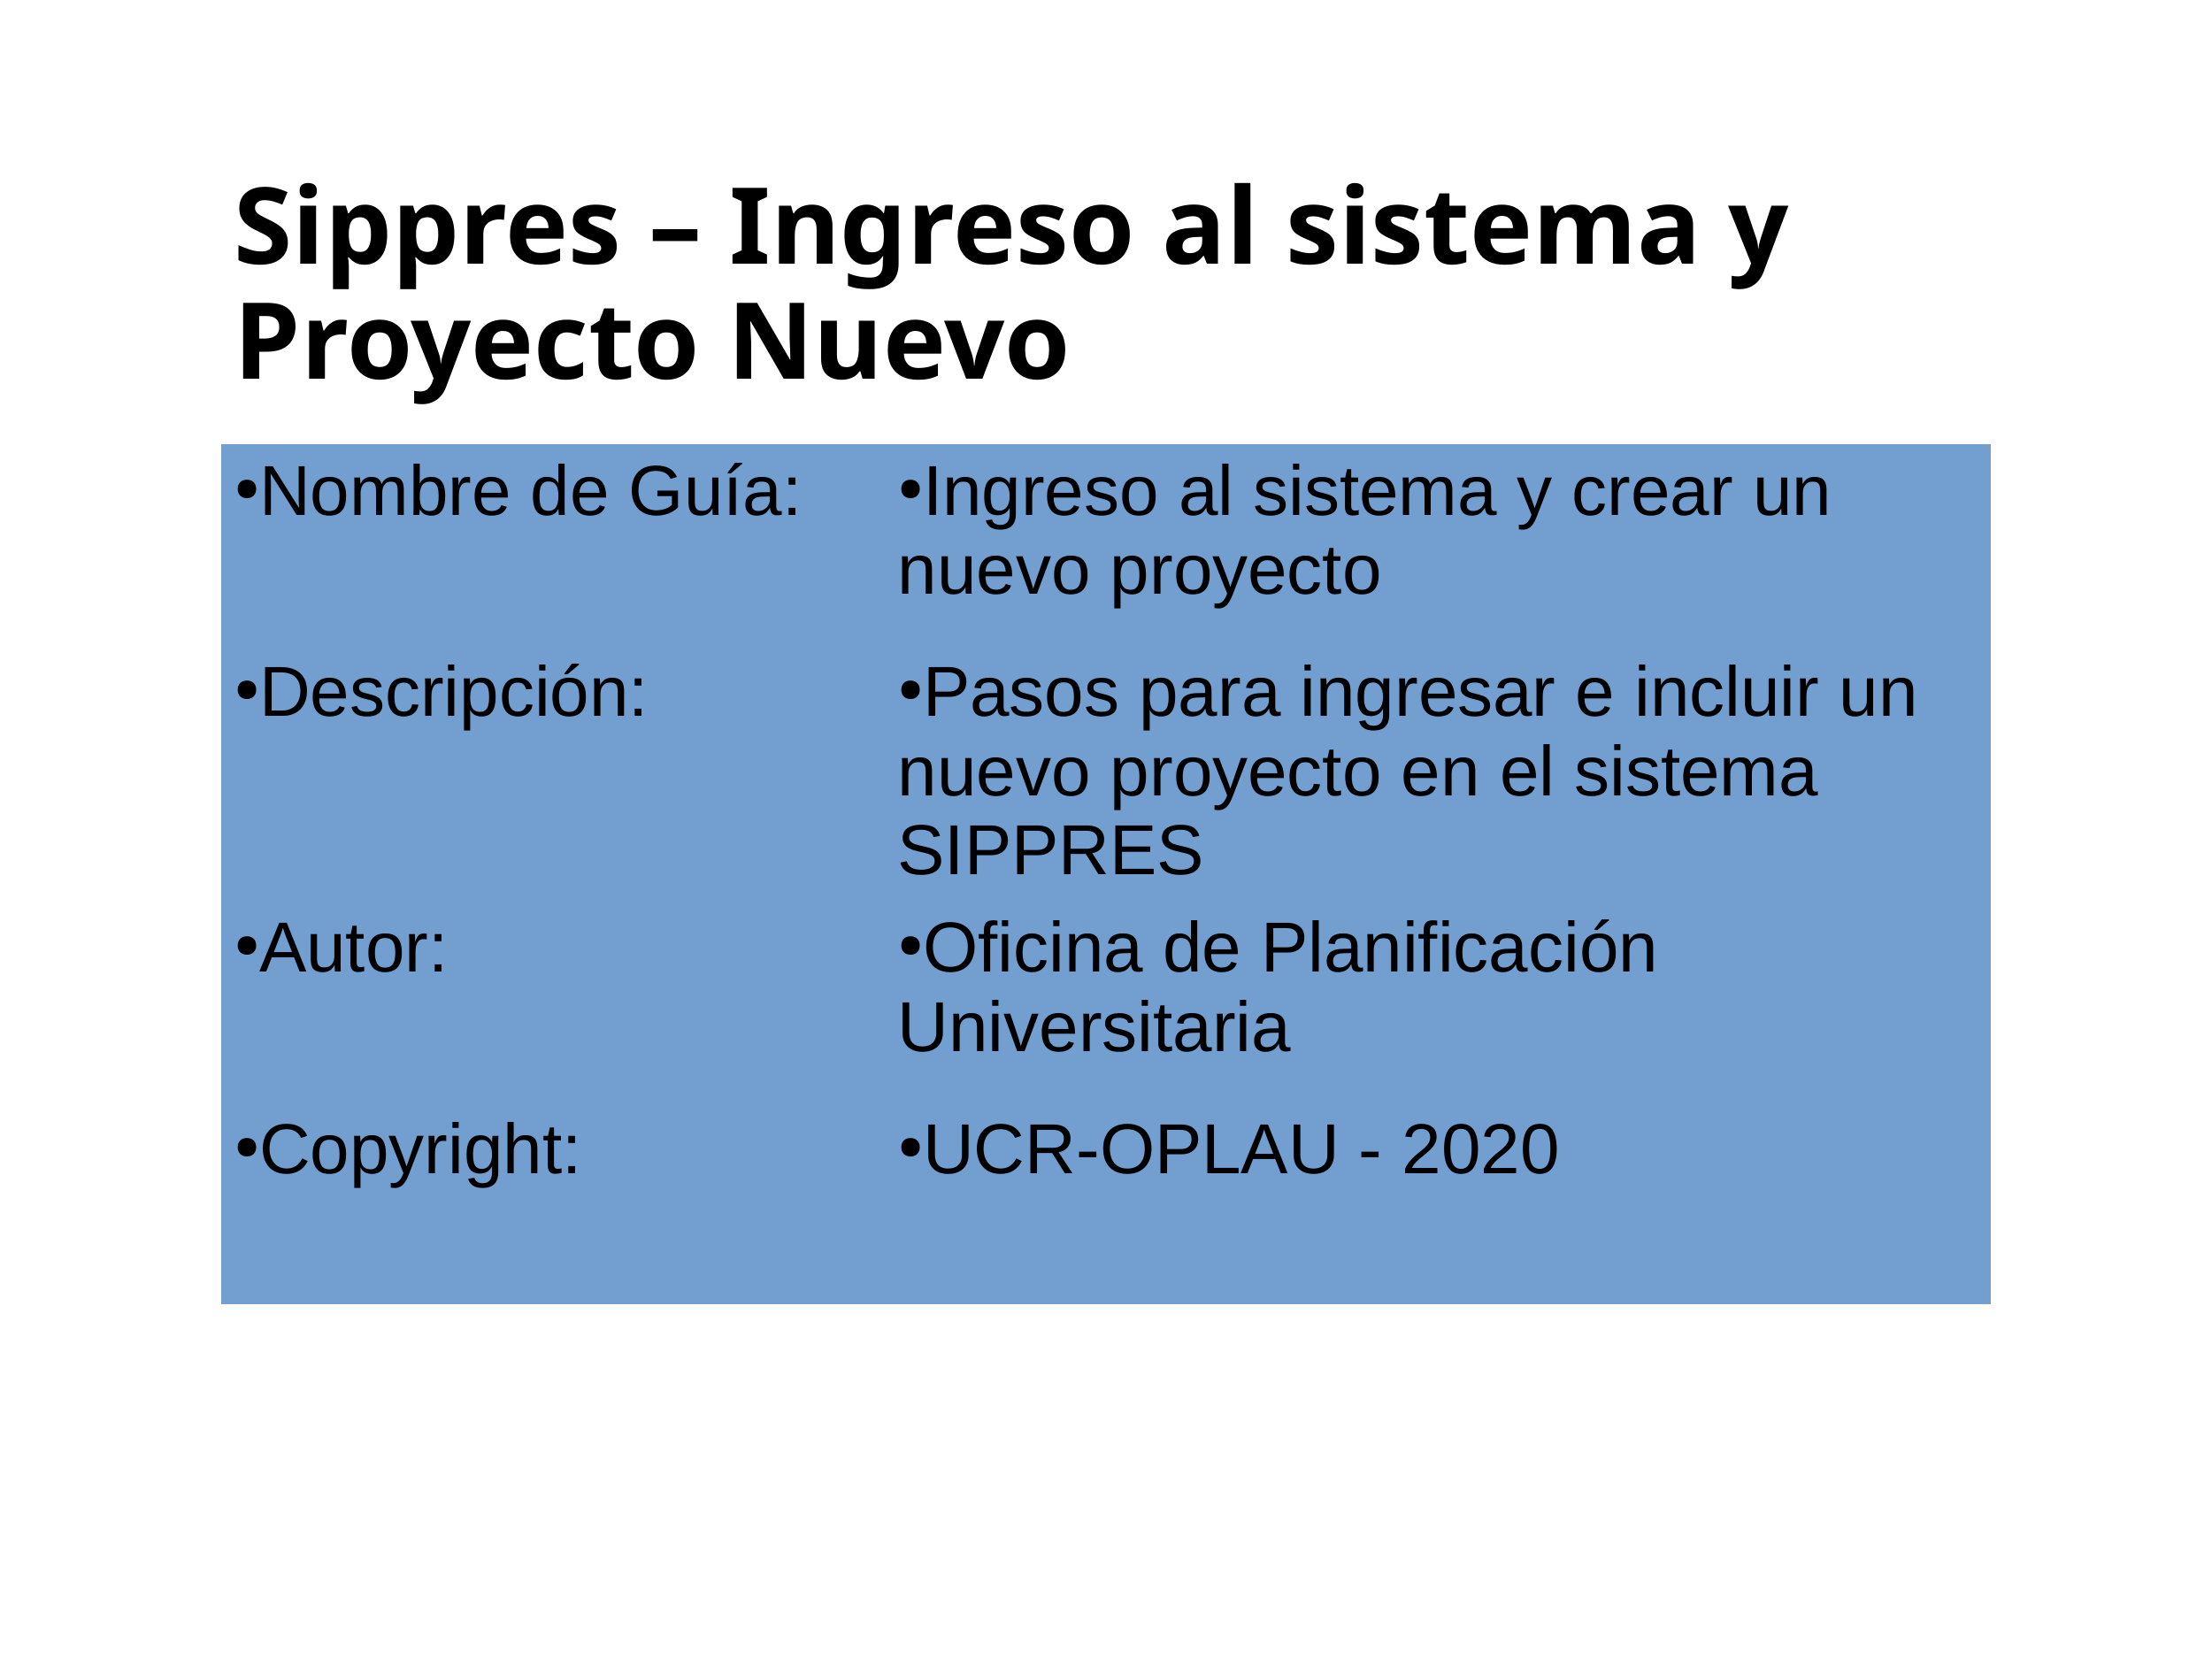

# Sippres – Ingreso al sistema y Proyecto Nuevo
| Nombre de Guía: | Ingreso al sistema y crear un nuevo proyecto |
| --- | --- |
| Descripción: | Pasos para ingresar e incluir un nuevo proyecto en el sistema SIPPRES |
| Autor: | Oficina de Planificación Universitaria |
| Copyright: | UCR-OPLAU - 2020 |